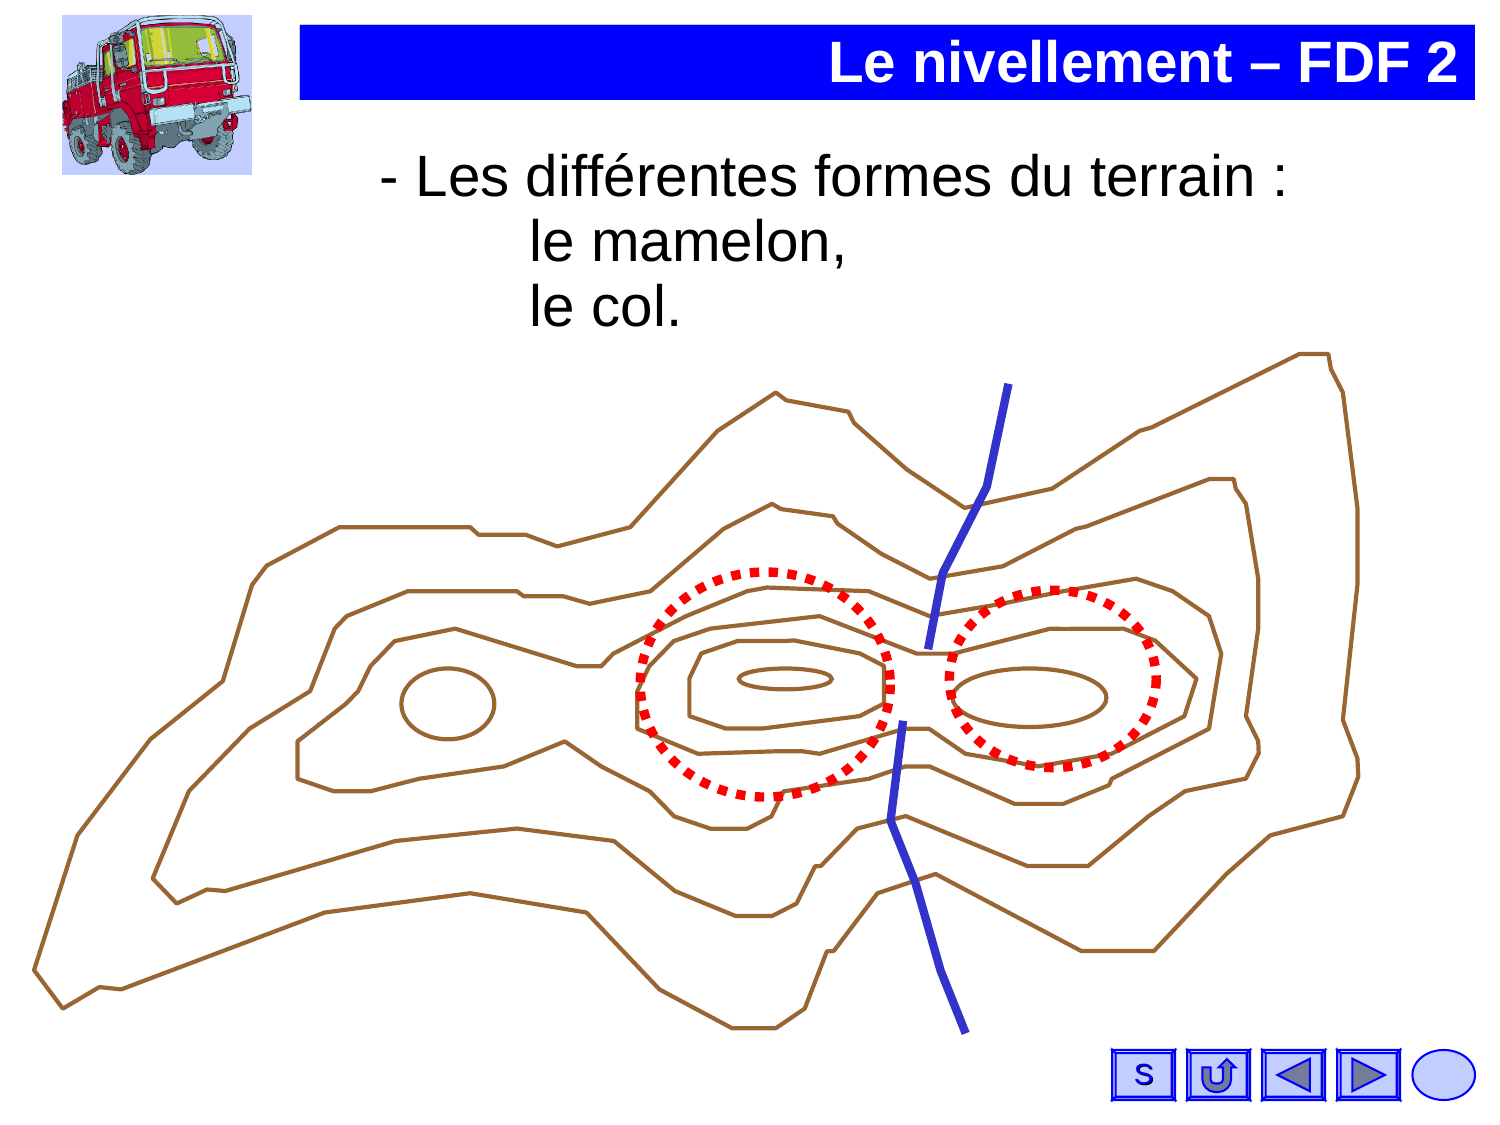

Le nivellement – FDF 2
- Les différentes formes du terrain :
	le mamelon,
	le col.